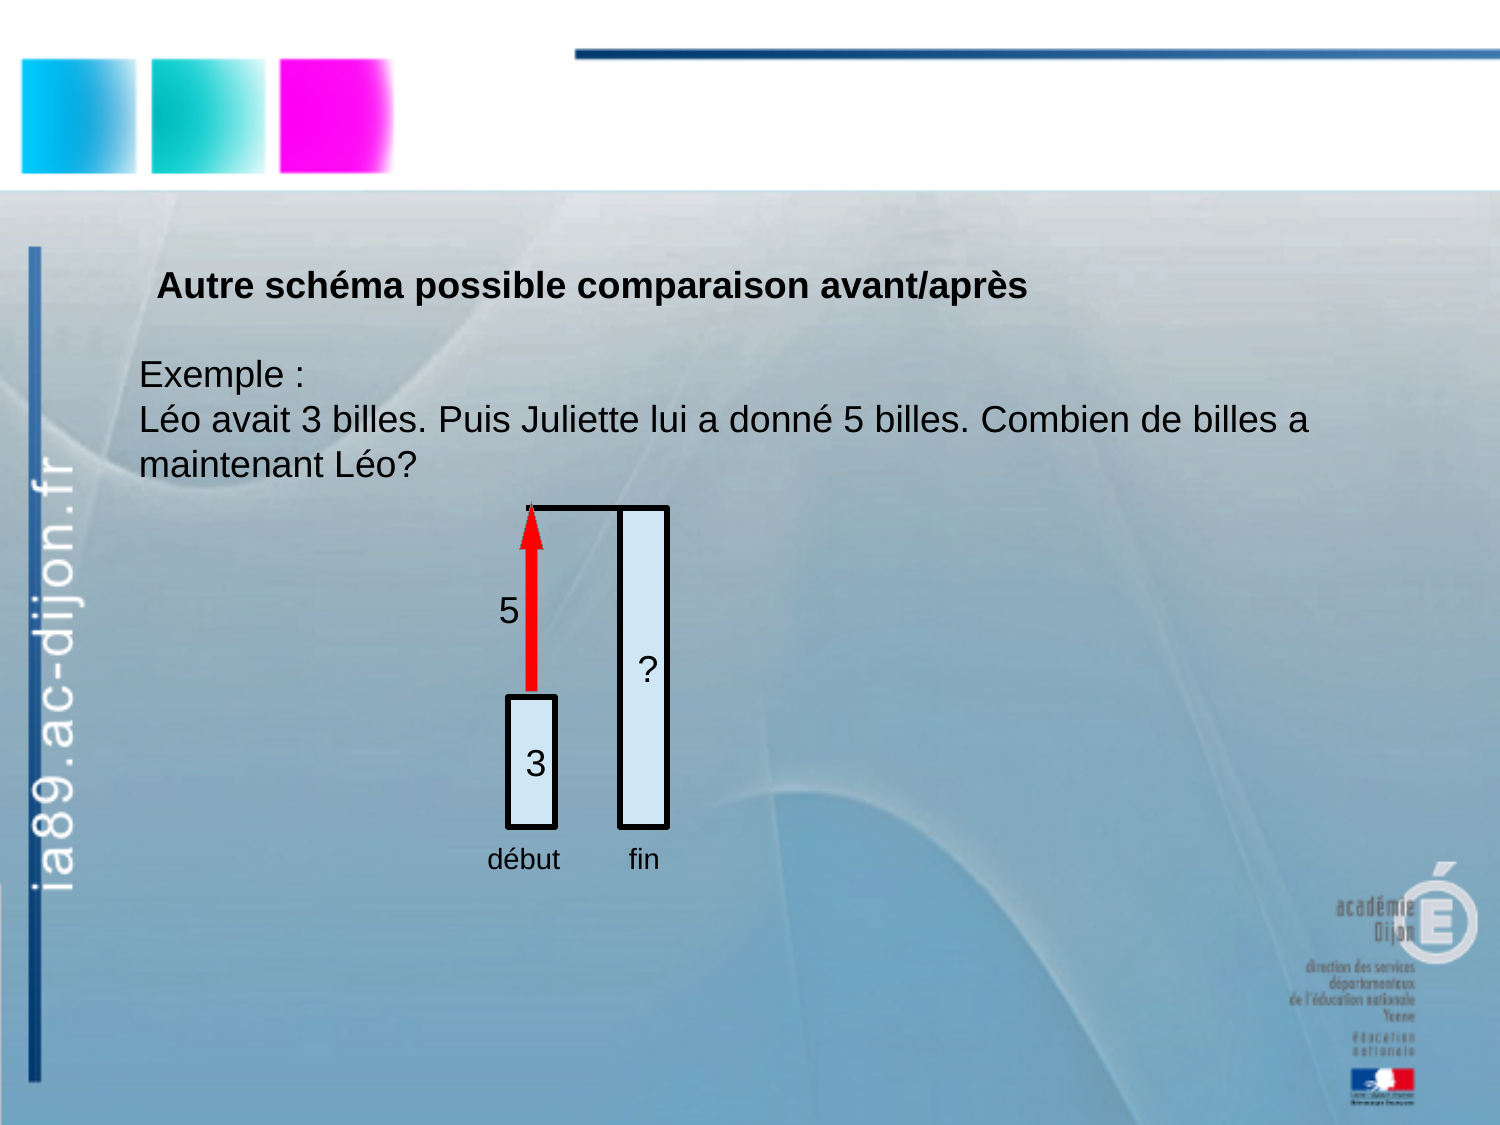

Autre schéma possible comparaison avant/après
Exemple :
Léo avait 3 billes. Puis Juliette lui a donné 5 billes. Combien de billes a maintenant Léo?
?
5
3
début
fin